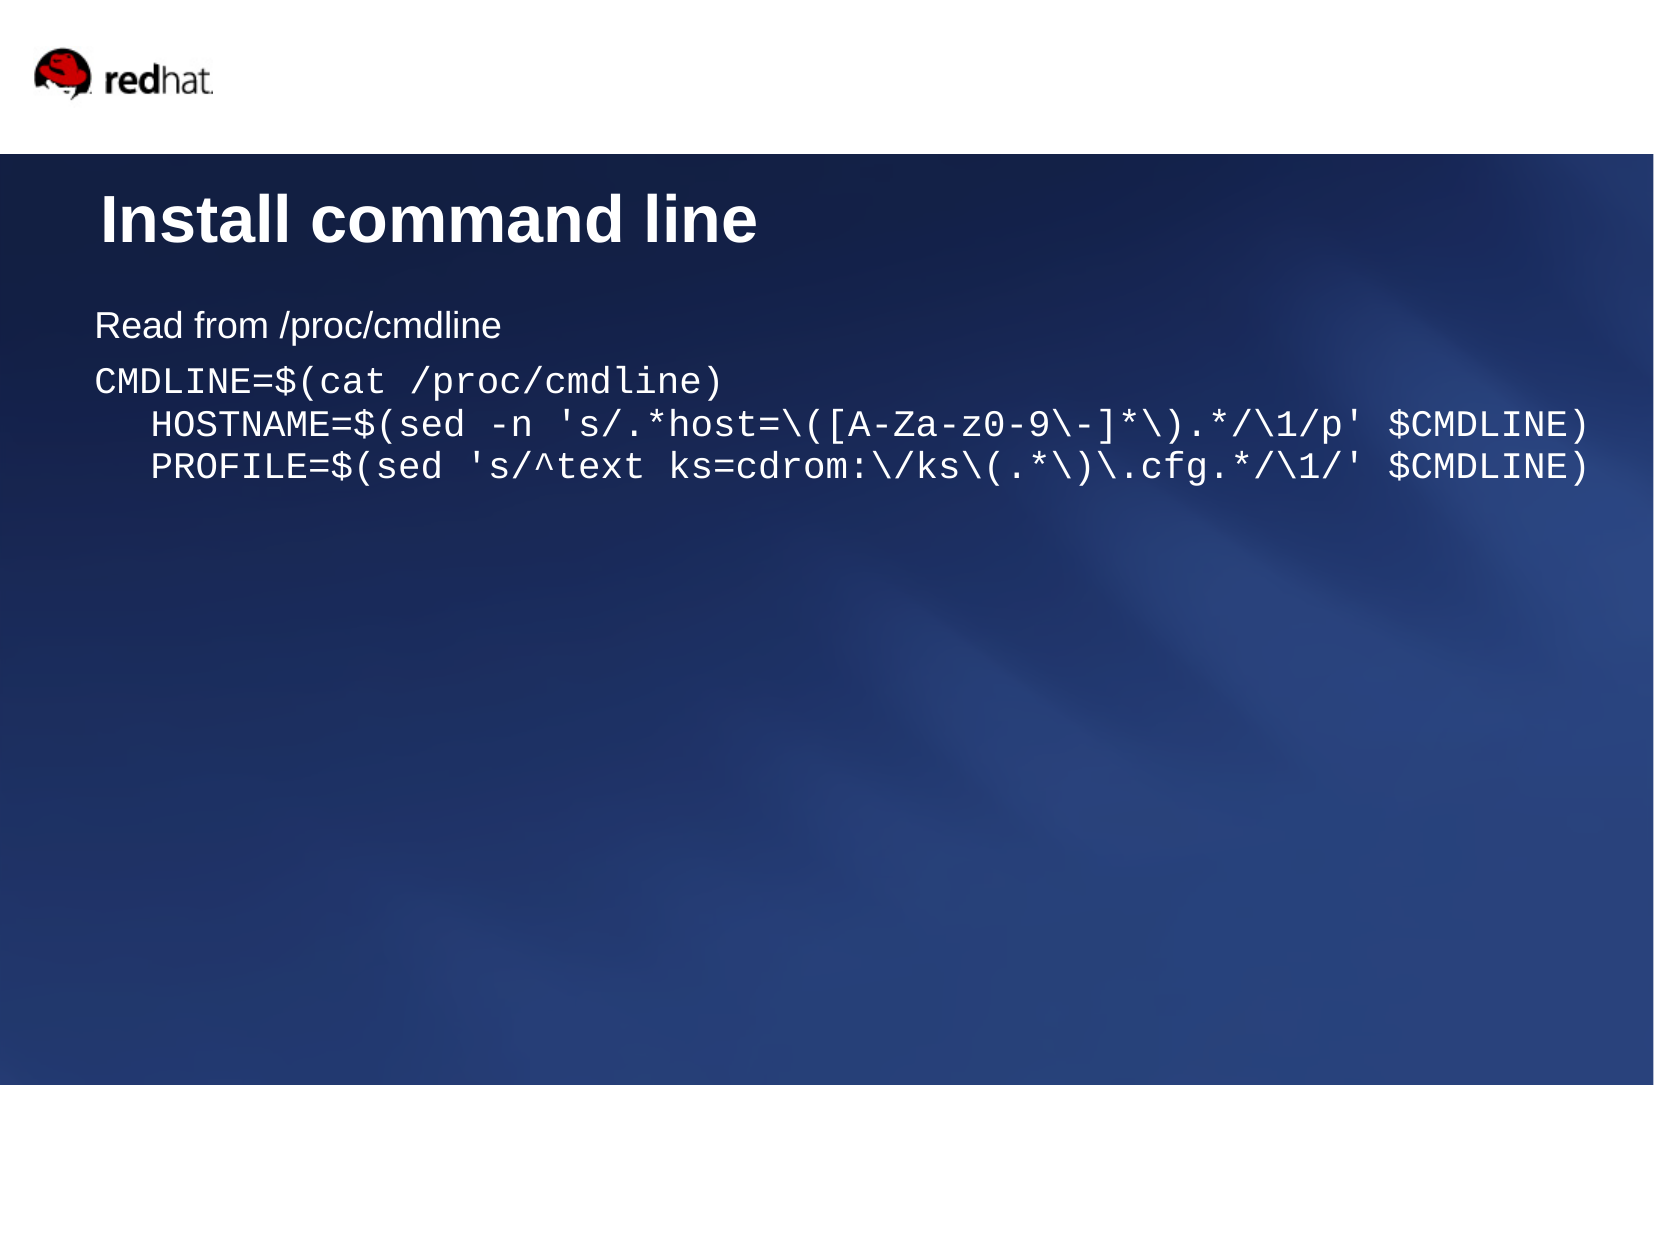

# Install command line
Read from /proc/cmdline
CMDLINE=$(cat /proc/cmdline)
HOSTNAME=$(sed -n 's/.*host=\([A-Za-z0-9\-]*\).*/\1/p' $CMDLINE)
PROFILE=$(sed 's/^text ks=cdrom:\/ks\(.*\)\.cfg.*/\1/' $CMDLINE)